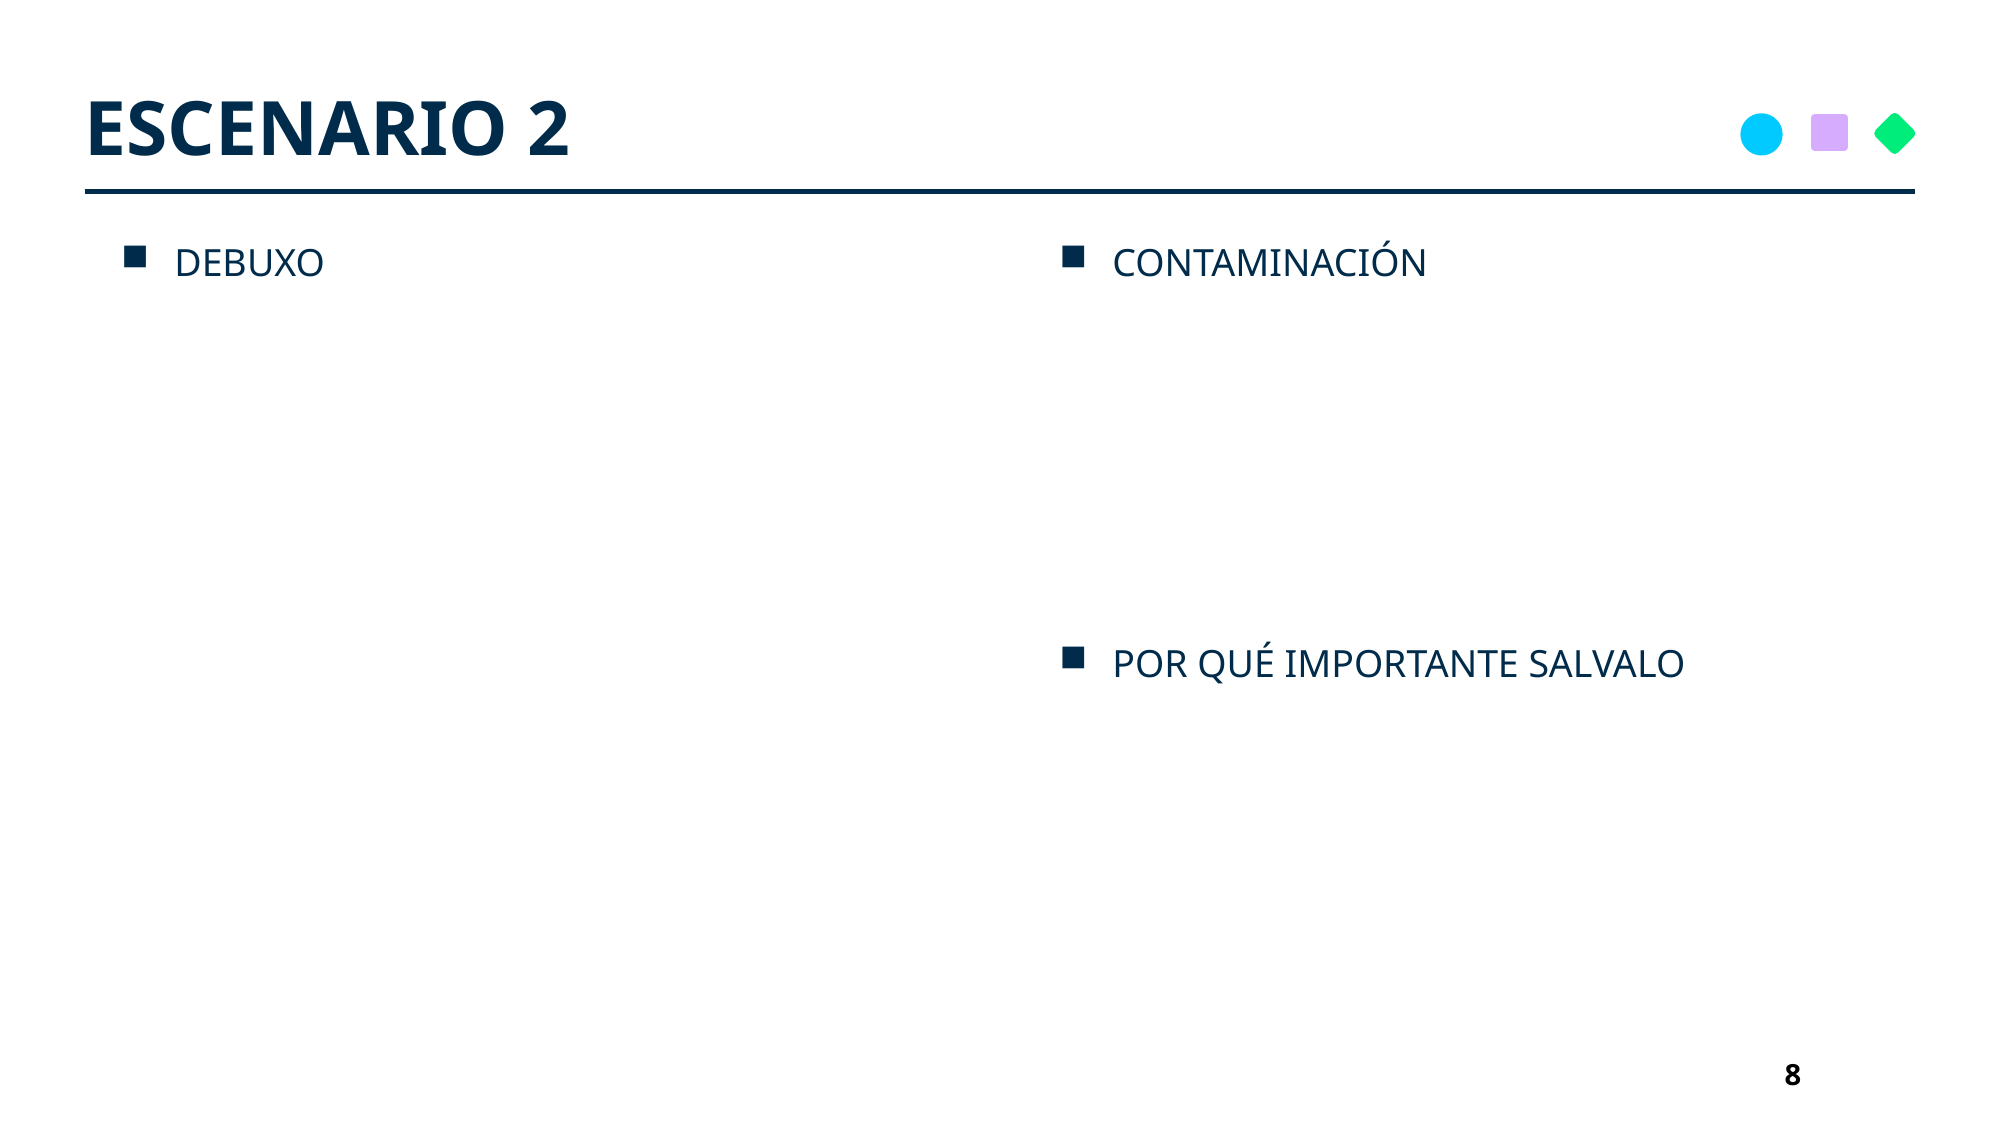

# ESCENARIO 2
DEBUXO
CONTAMINACIÓN
POR QUÉ IMPORTANTE SALVALO